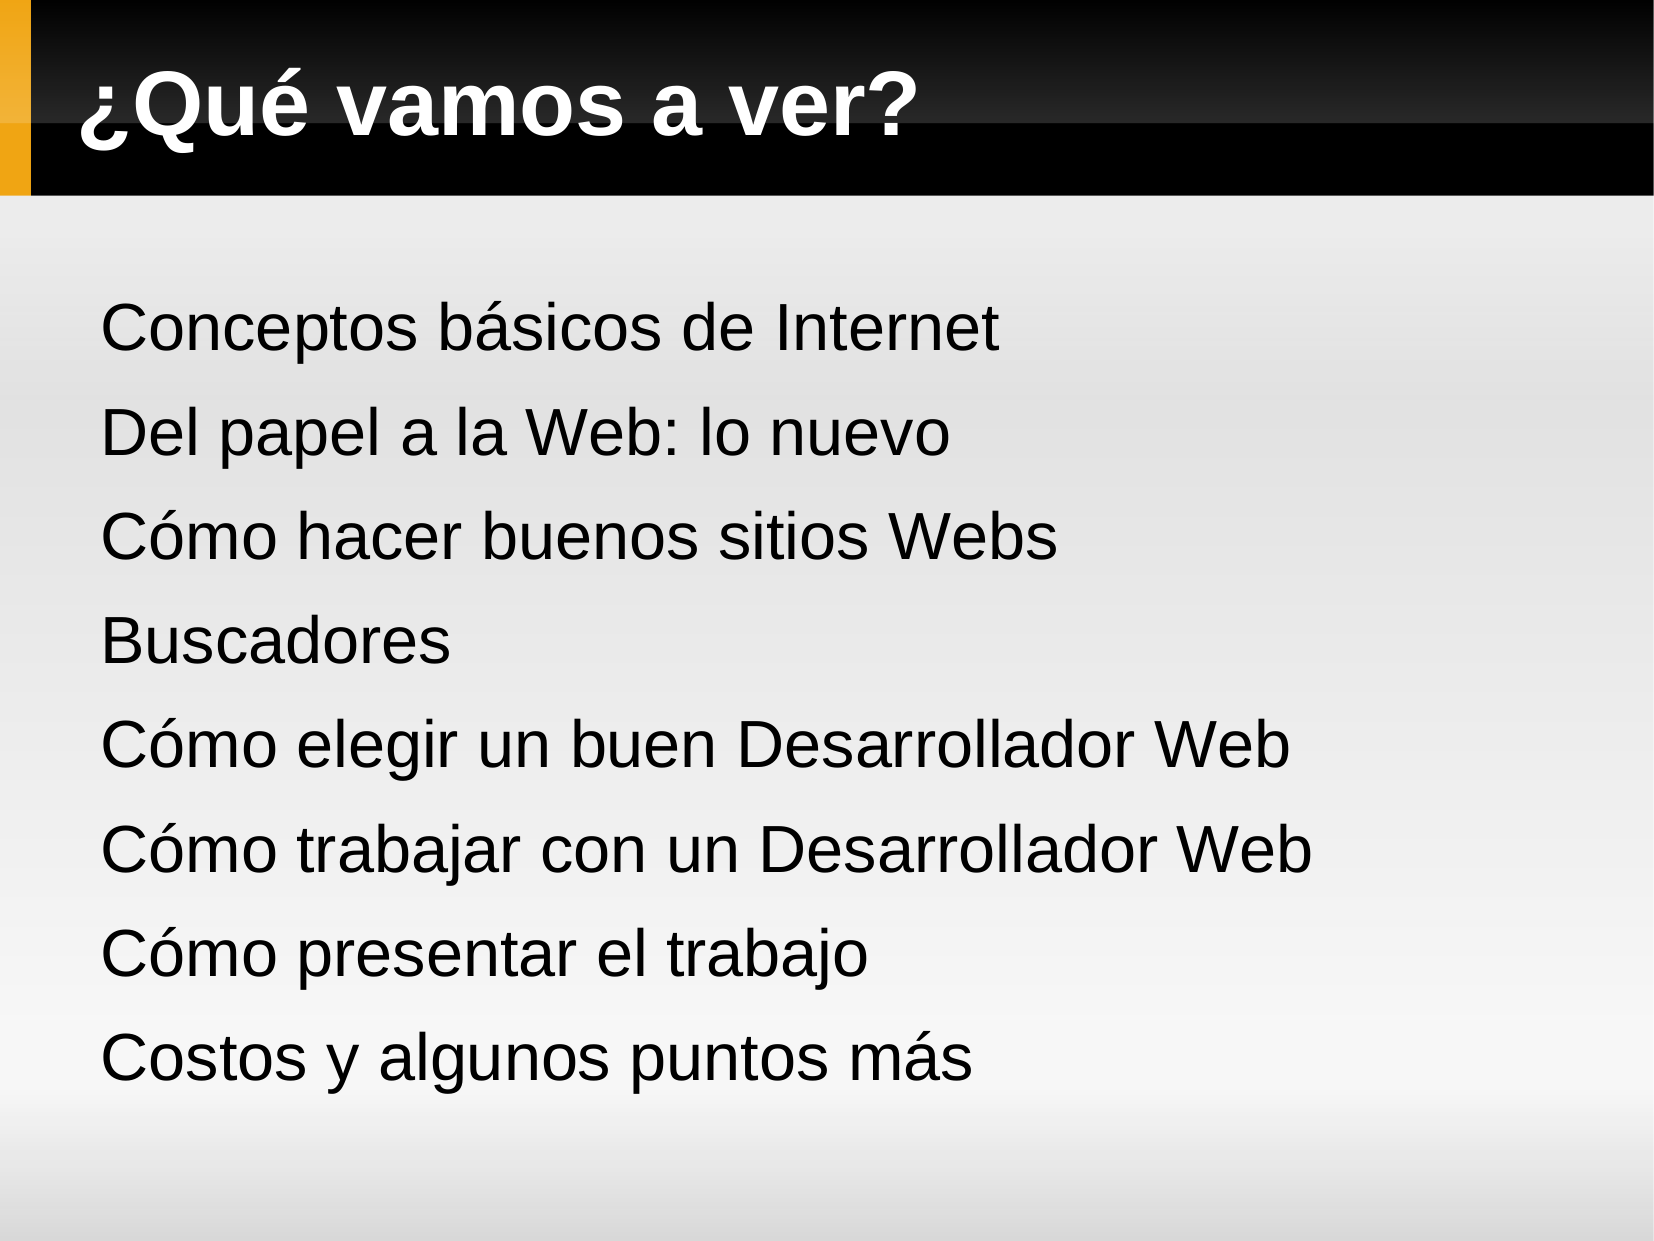

# ¿Qué vamos a ver?
Conceptos básicos de Internet
Del papel a la Web: lo nuevo
Cómo hacer buenos sitios Webs
Buscadores
Cómo elegir un buen Desarrollador Web
Cómo trabajar con un Desarrollador Web
Cómo presentar el trabajo
Costos y algunos puntos más